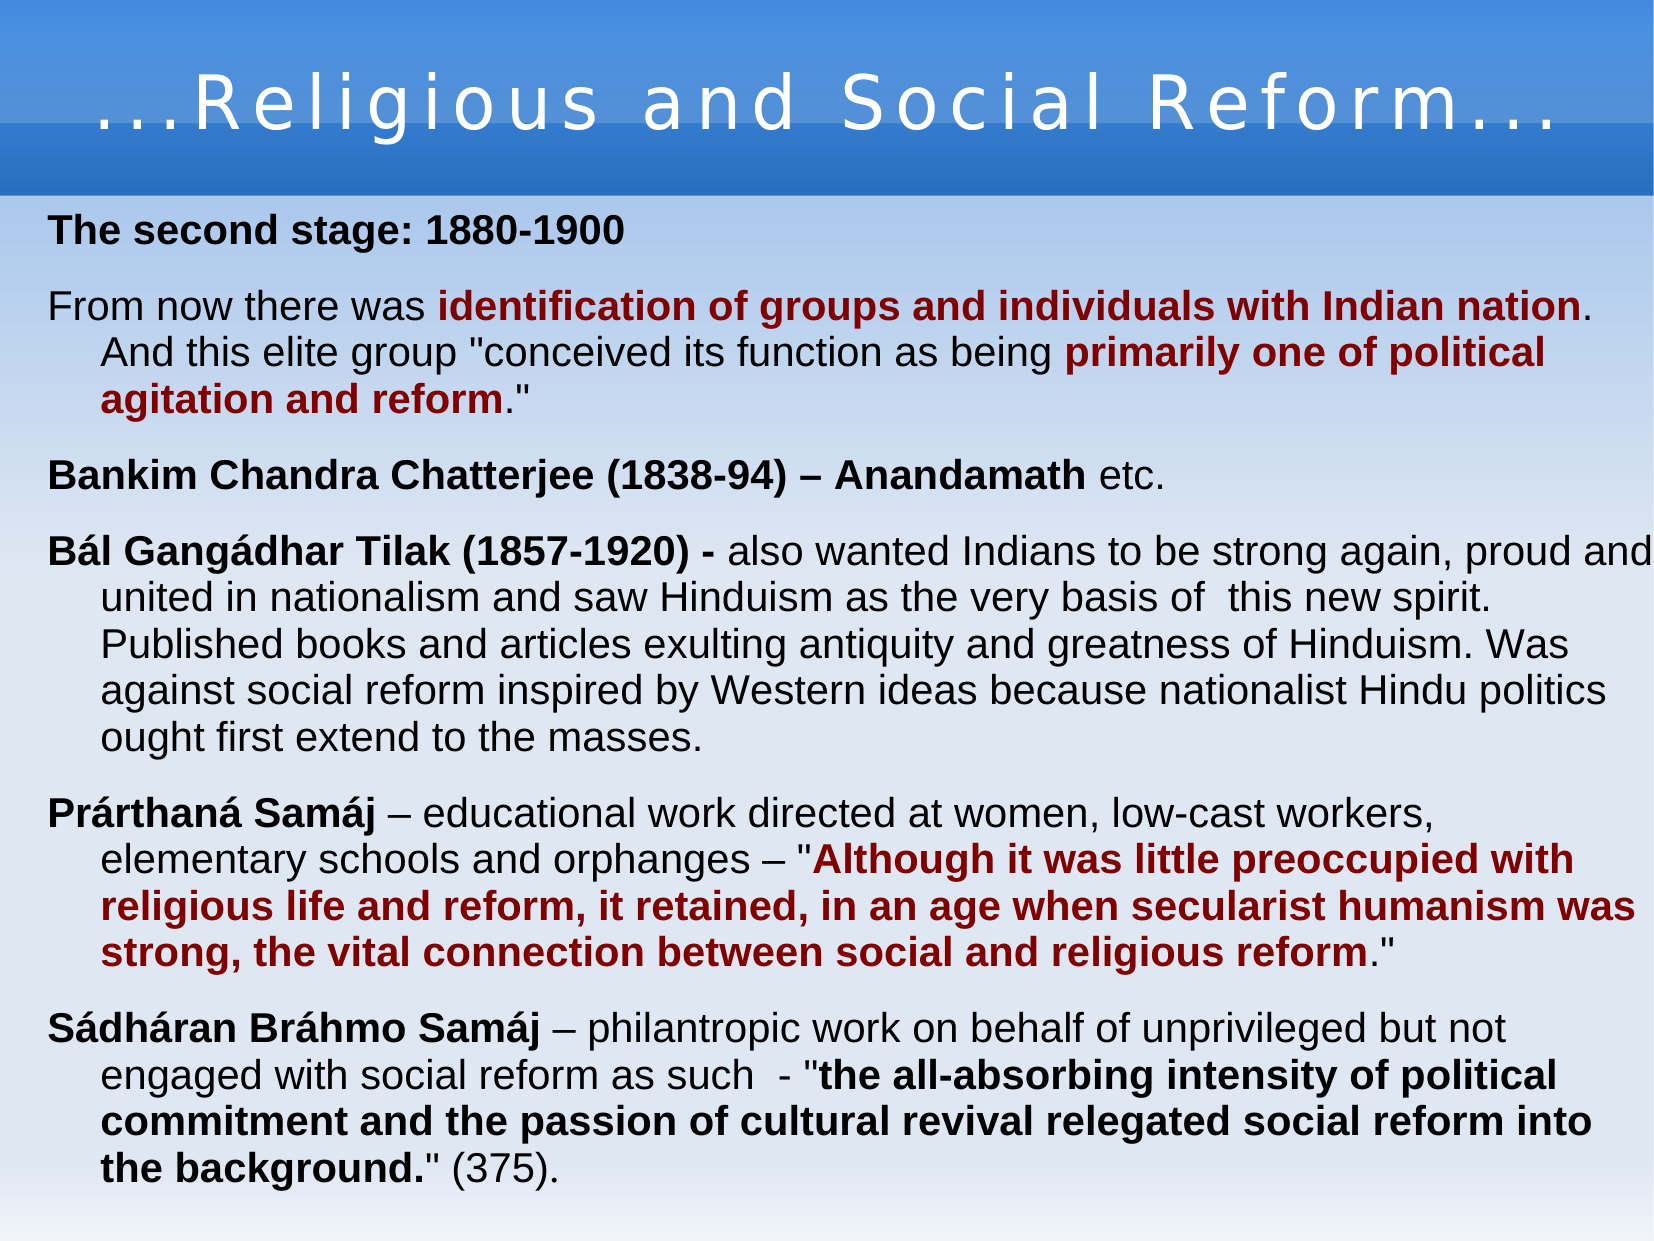

# ...Religious and Social Reform...
The second stage: 1880-1900
From now there was identification of groups and individuals with Indian nation. And this elite group "conceived its function as being primarily one of political agitation and reform."
Bankim Chandra Chatterjee (1838-94) – Anandamath etc.
Bál Gangádhar Tilak (1857-1920) - also wanted Indians to be strong again, proud and united in nationalism and saw Hinduism as the very basis of this new spirit. Published books and articles exulting antiquity and greatness of Hinduism. Was against social reform inspired by Western ideas because nationalist Hindu politics ought first extend to the masses.
Prárthaná Samáj – educational work directed at women, low-cast workers, elementary schools and orphanges – "Although it was little preoccupied with religious life and reform, it retained, in an age when secularist humanism was strong, the vital connection between social and religious reform."
Sádháran Bráhmo Samáj – philantropic work on behalf of unprivileged but not engaged with social reform as such - "the all-absorbing intensity of political commitment and the passion of cultural revival relegated social reform into the background." (375).